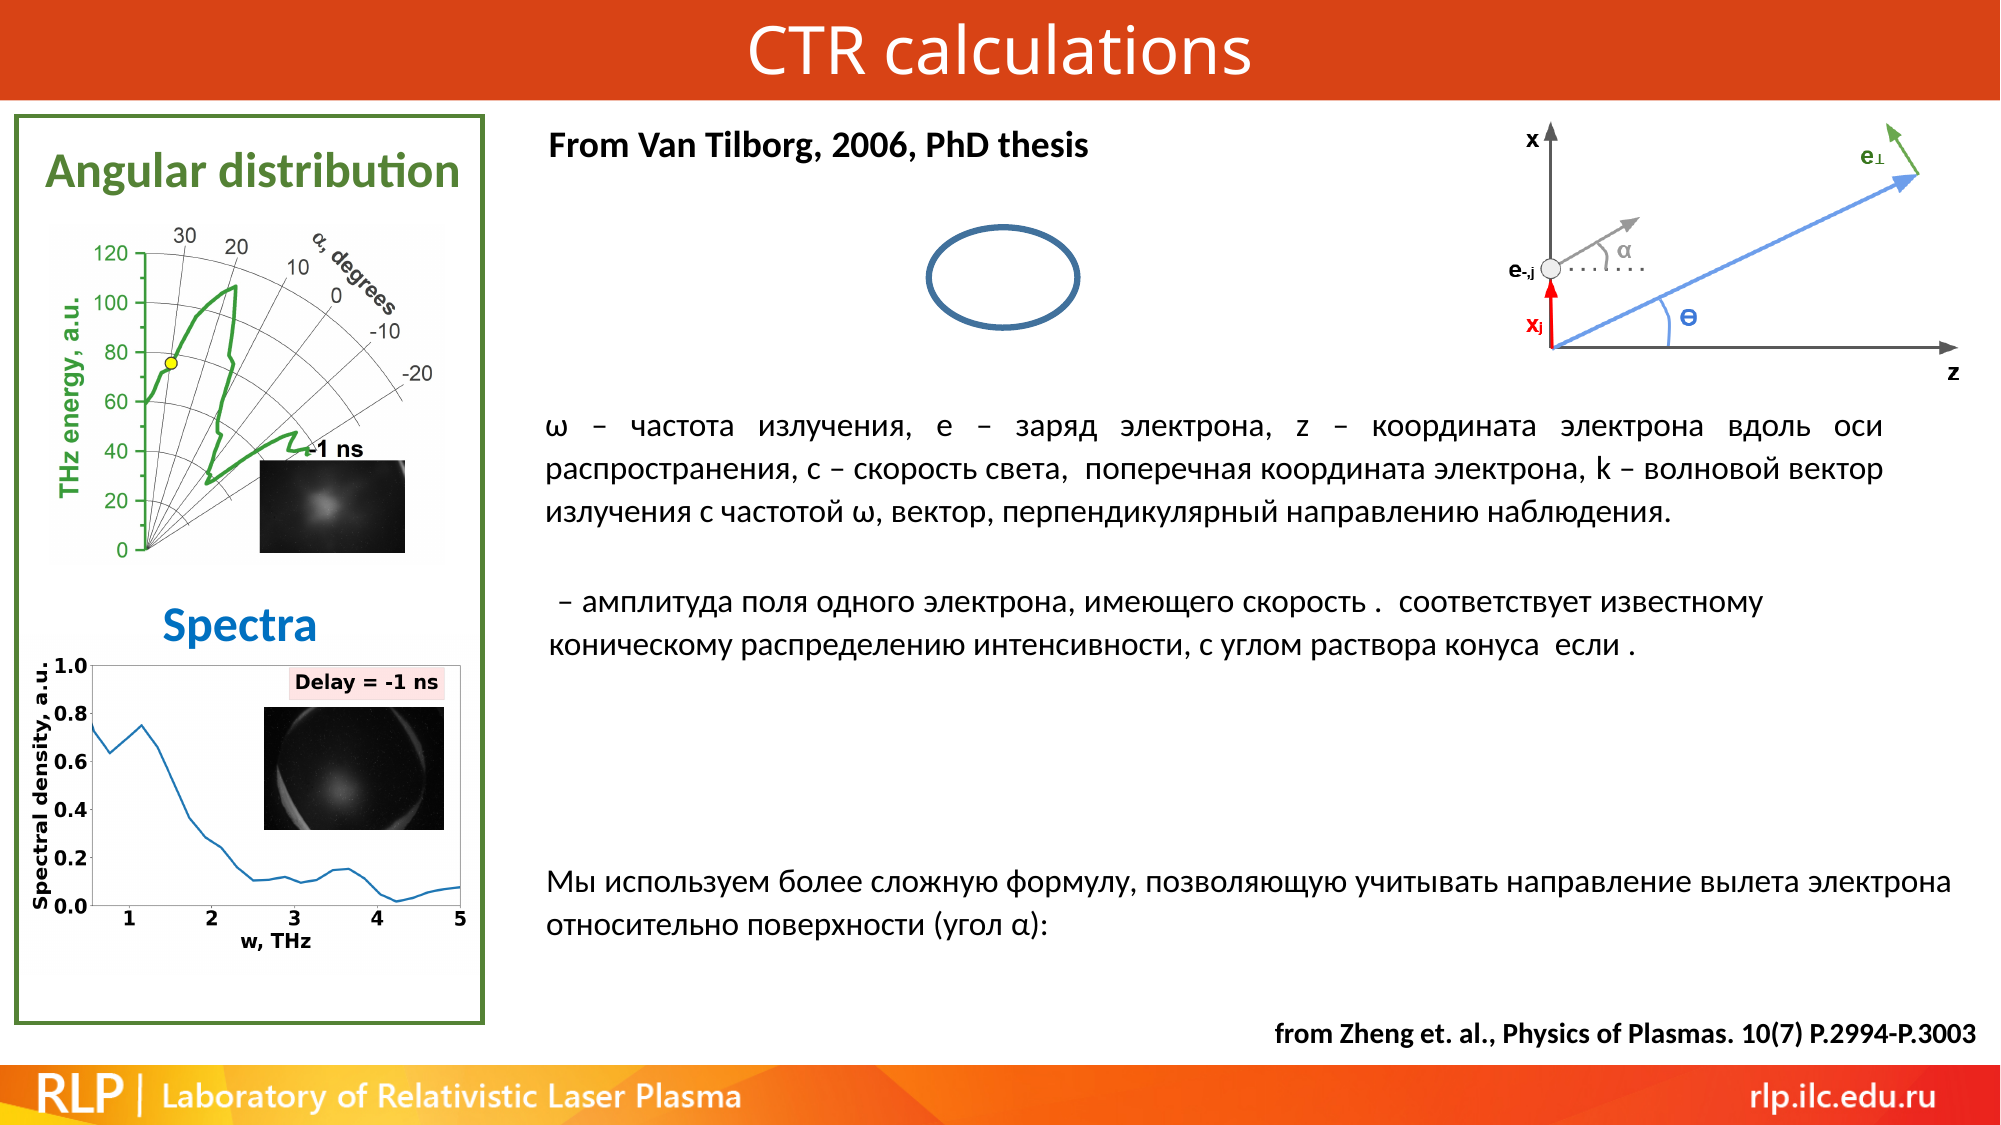

CTR calculations
From Van Tilborg, 2006, PhD thesis
Angular distribution
ω – частота излучения, e – заряд электрона, z – координата электрона вдоль оси распространения, с – скорость света, поперечная координата электрона, k – волновой вектор излучения с частотой ω, вектор, перпендикулярный направлению наблюдения.
 – амплитуда поля одного электрона, имеющего скорость . соответствует известному коническому распределению интенсивности, с углом раствора конуса если .
Spectra
Мы используем более сложную формулу, позволяющую учитывать направление вылета электрона относительно поверхности (угол α):
from Zheng et. al., Physics of Plasmas. 10(7) P.2994-P.3003